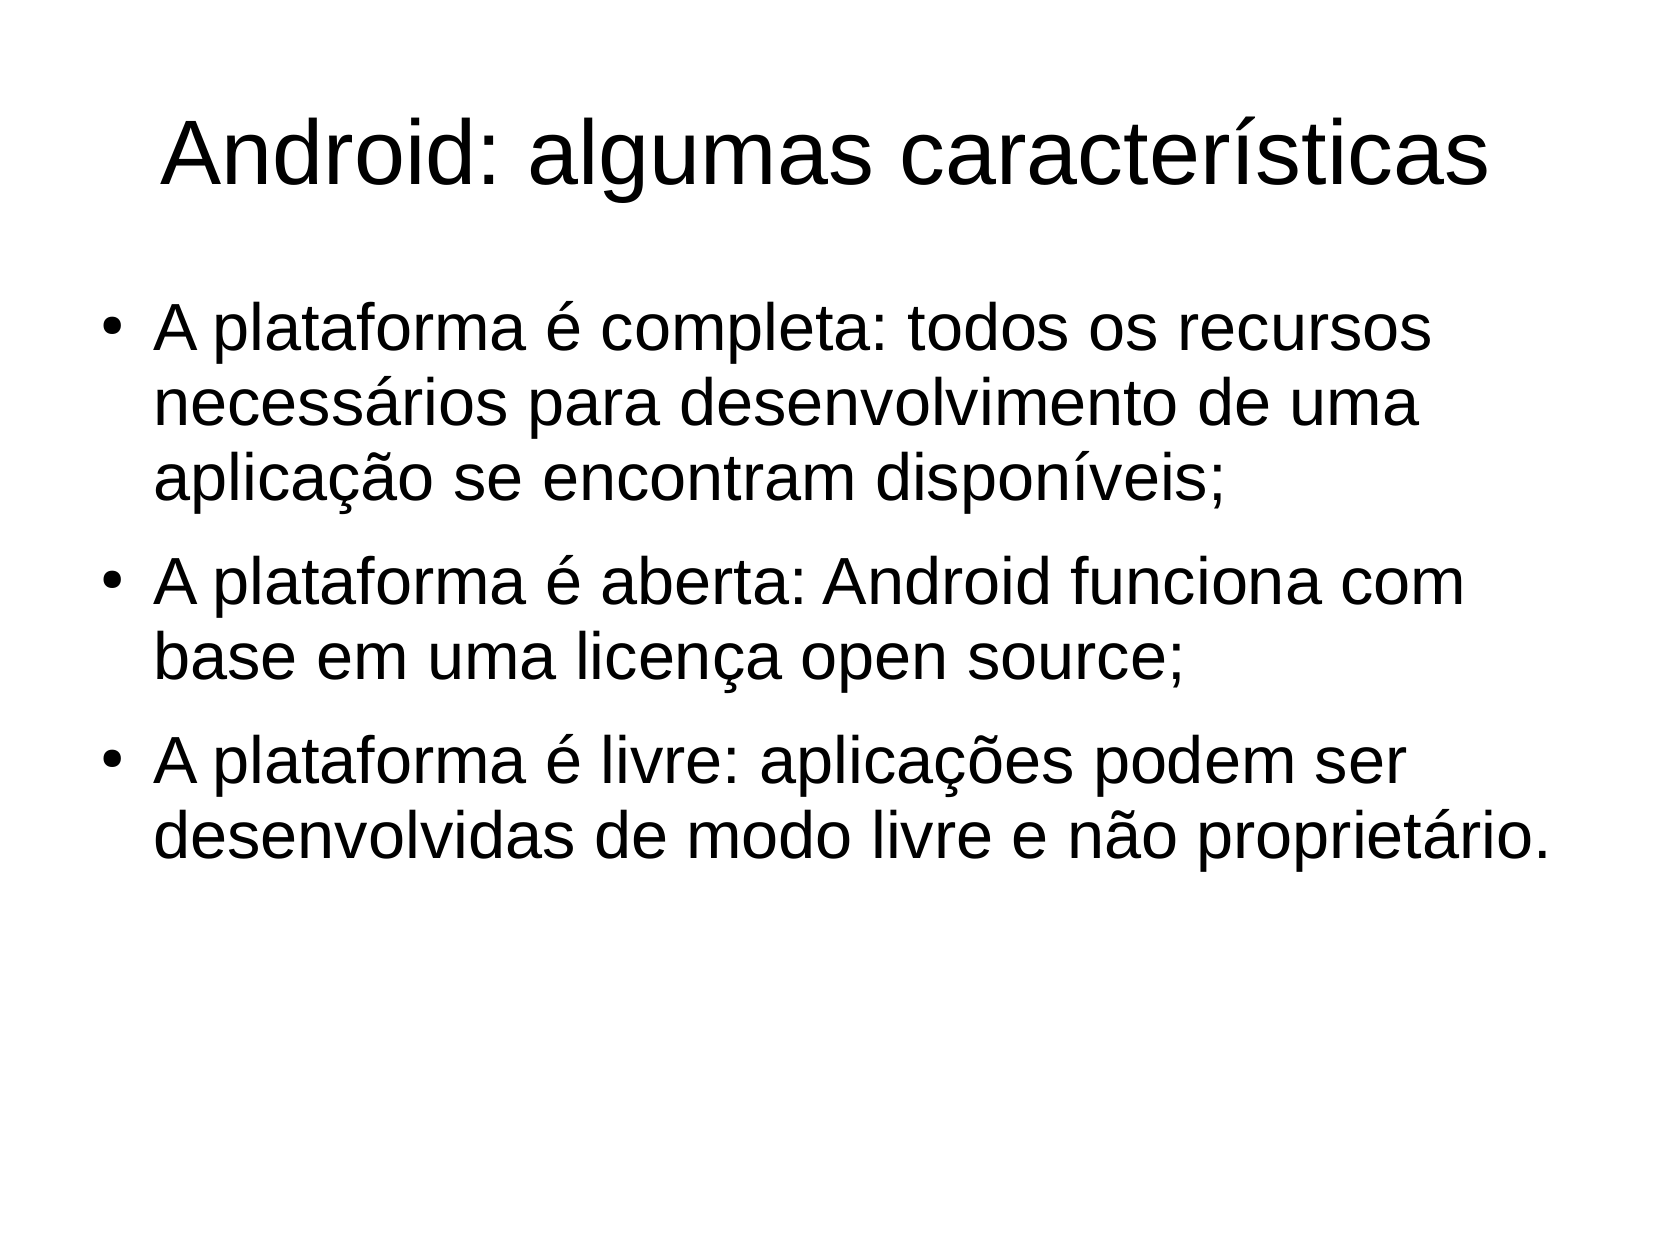

# Android: algumas características
A plataforma é completa: todos os recursos necessários para desenvolvimento de uma aplicação se encontram disponíveis;
A plataforma é aberta: Android funciona com base em uma licença open source;
A plataforma é livre: aplicações podem ser desenvolvidas de modo livre e não proprietário.